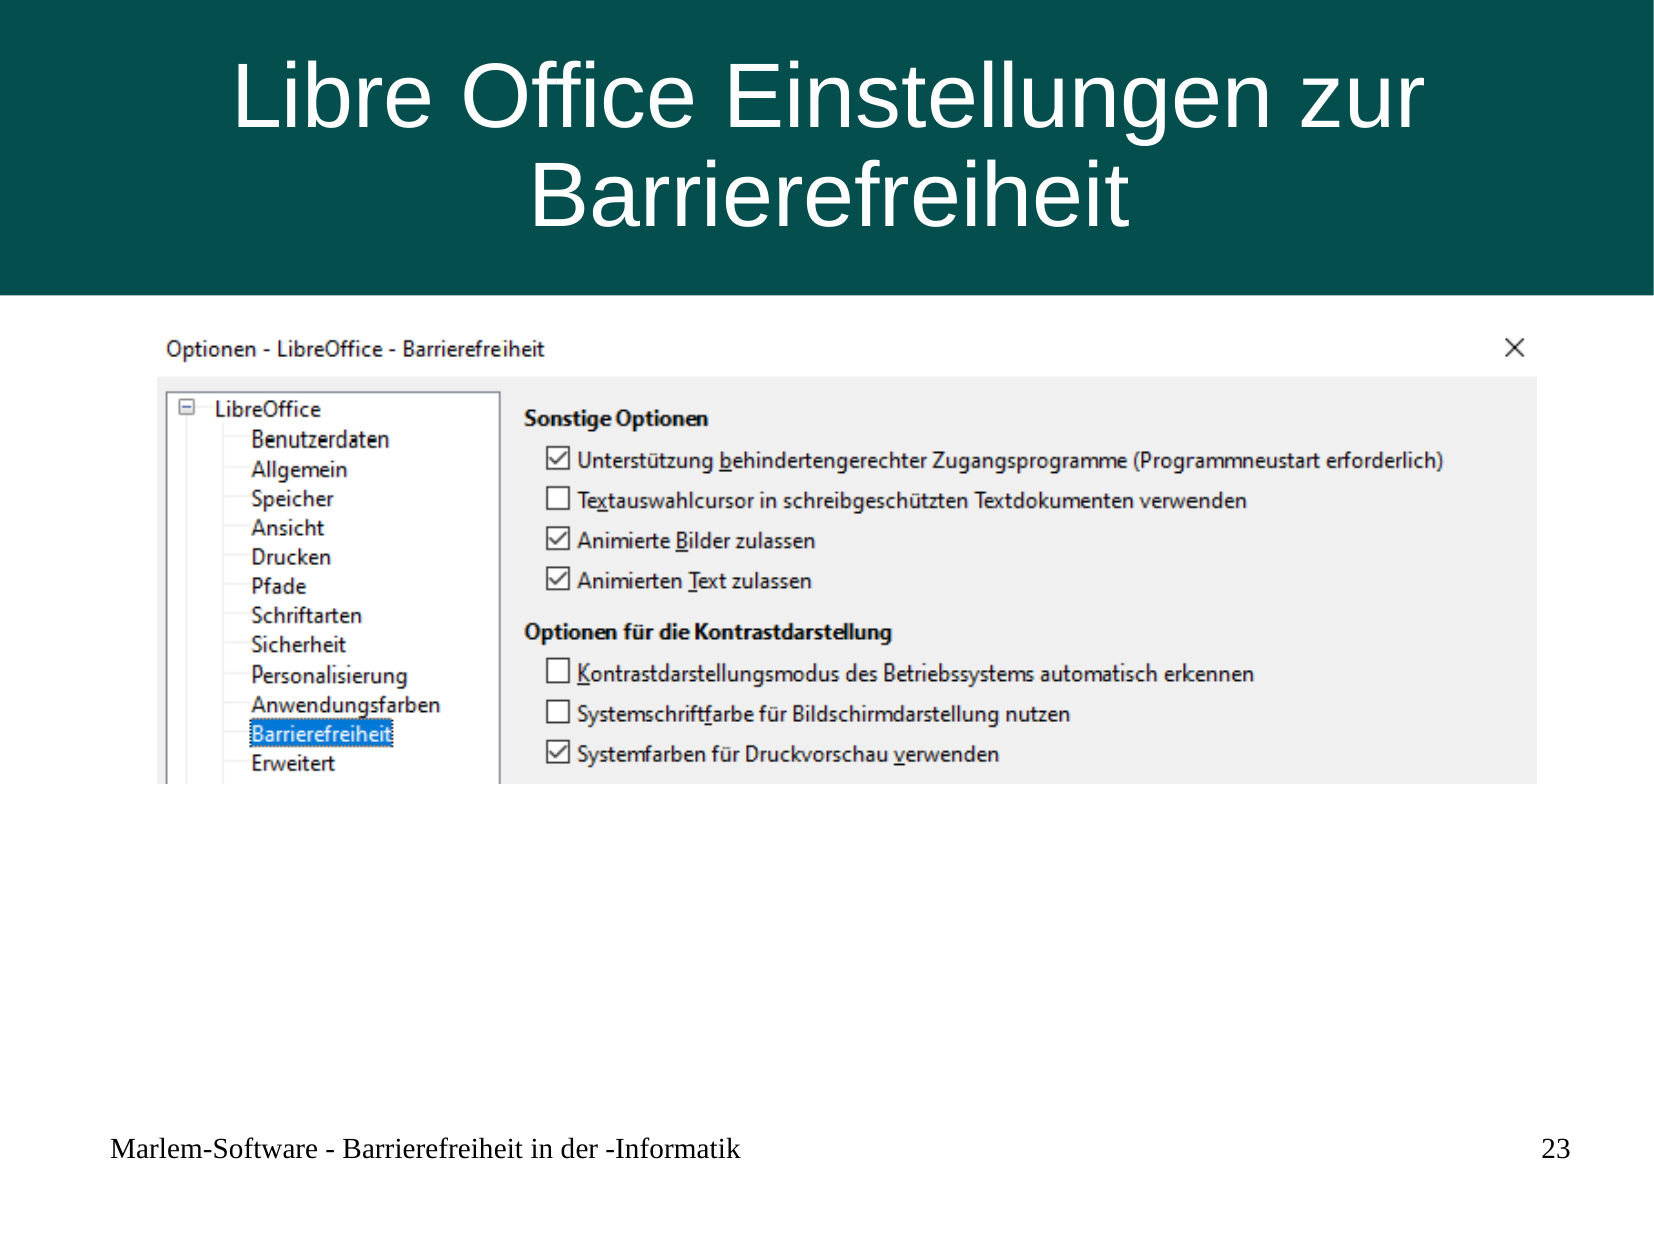

# Libre Office Einstellungen zur Barrierefreiheit
Marlem-Software - Barrierefreiheit in der -Informatik
23